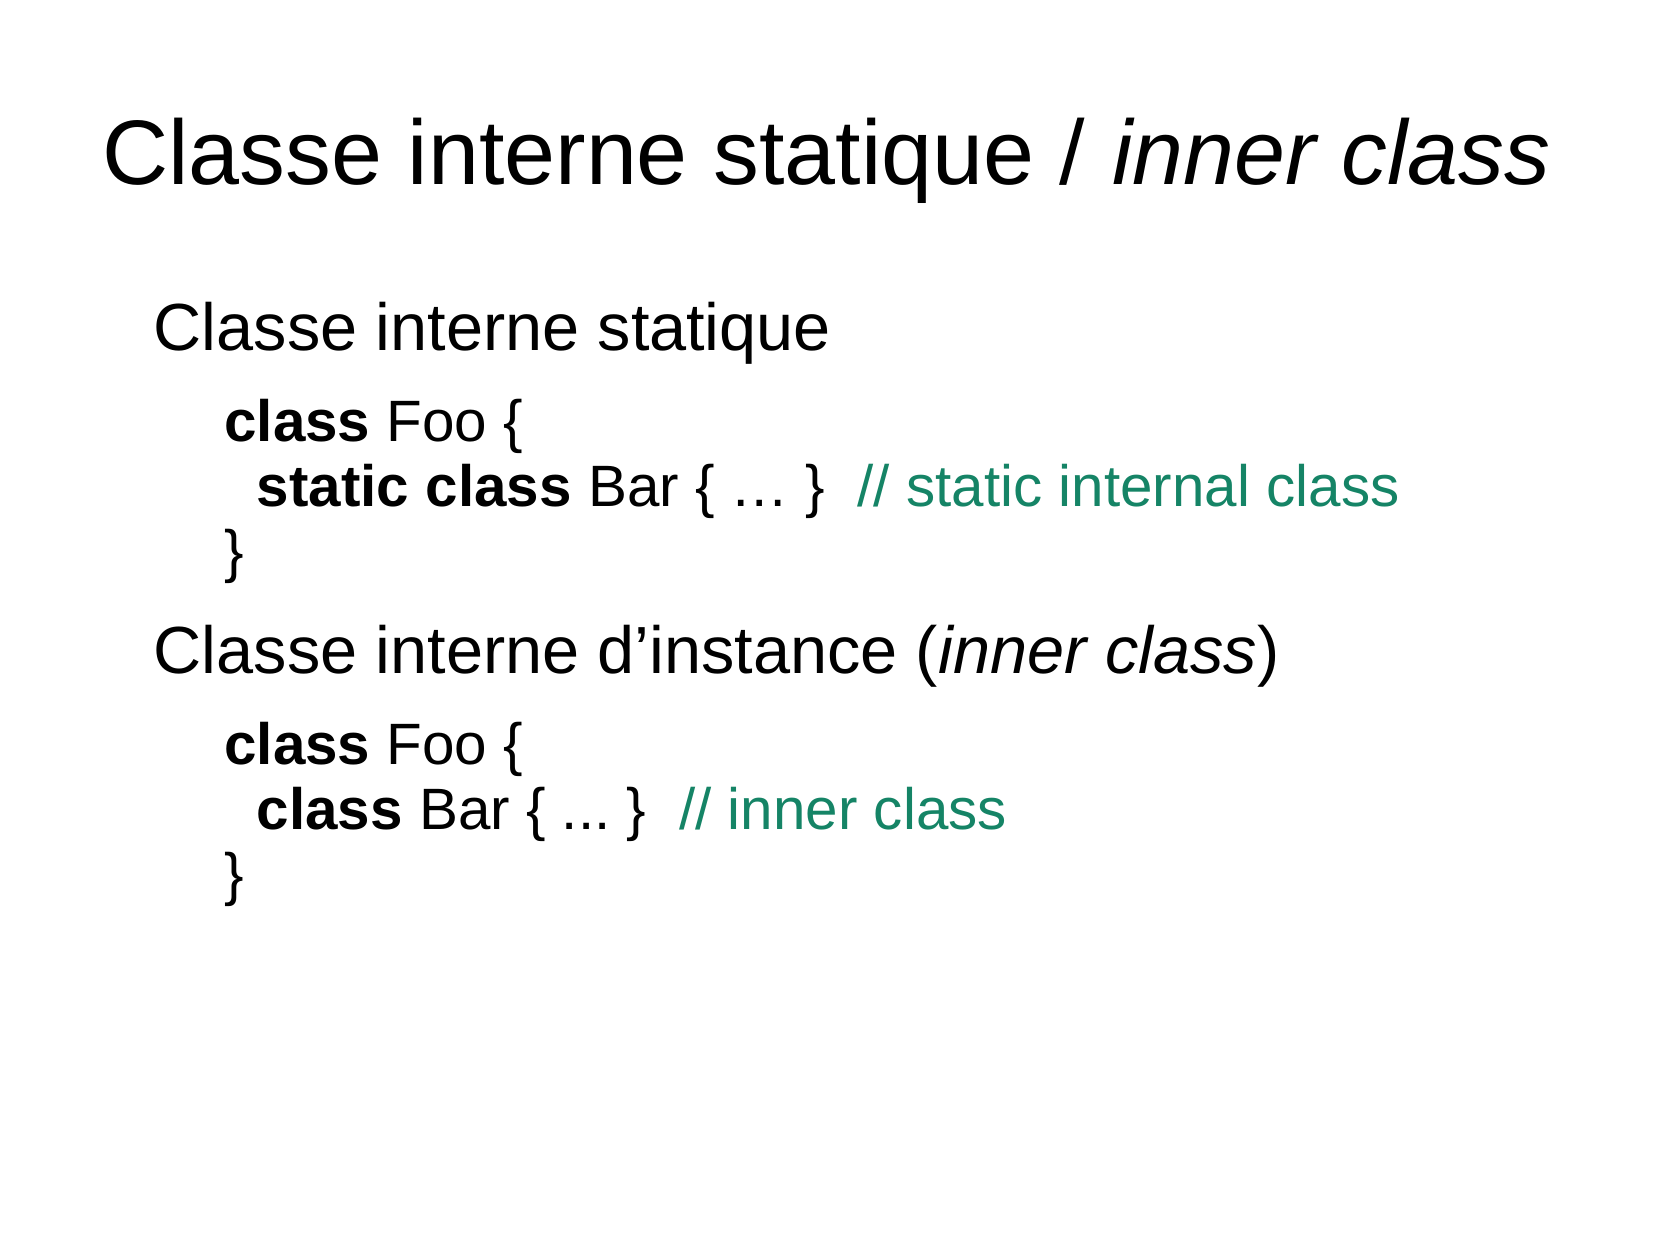

# Classe interne statique / inner class
Classe interne statique
class Foo {
 static class Bar { … } // static internal class
}
Classe interne d’instance (inner class)
class Foo {
 class Bar { ... } // inner class
}